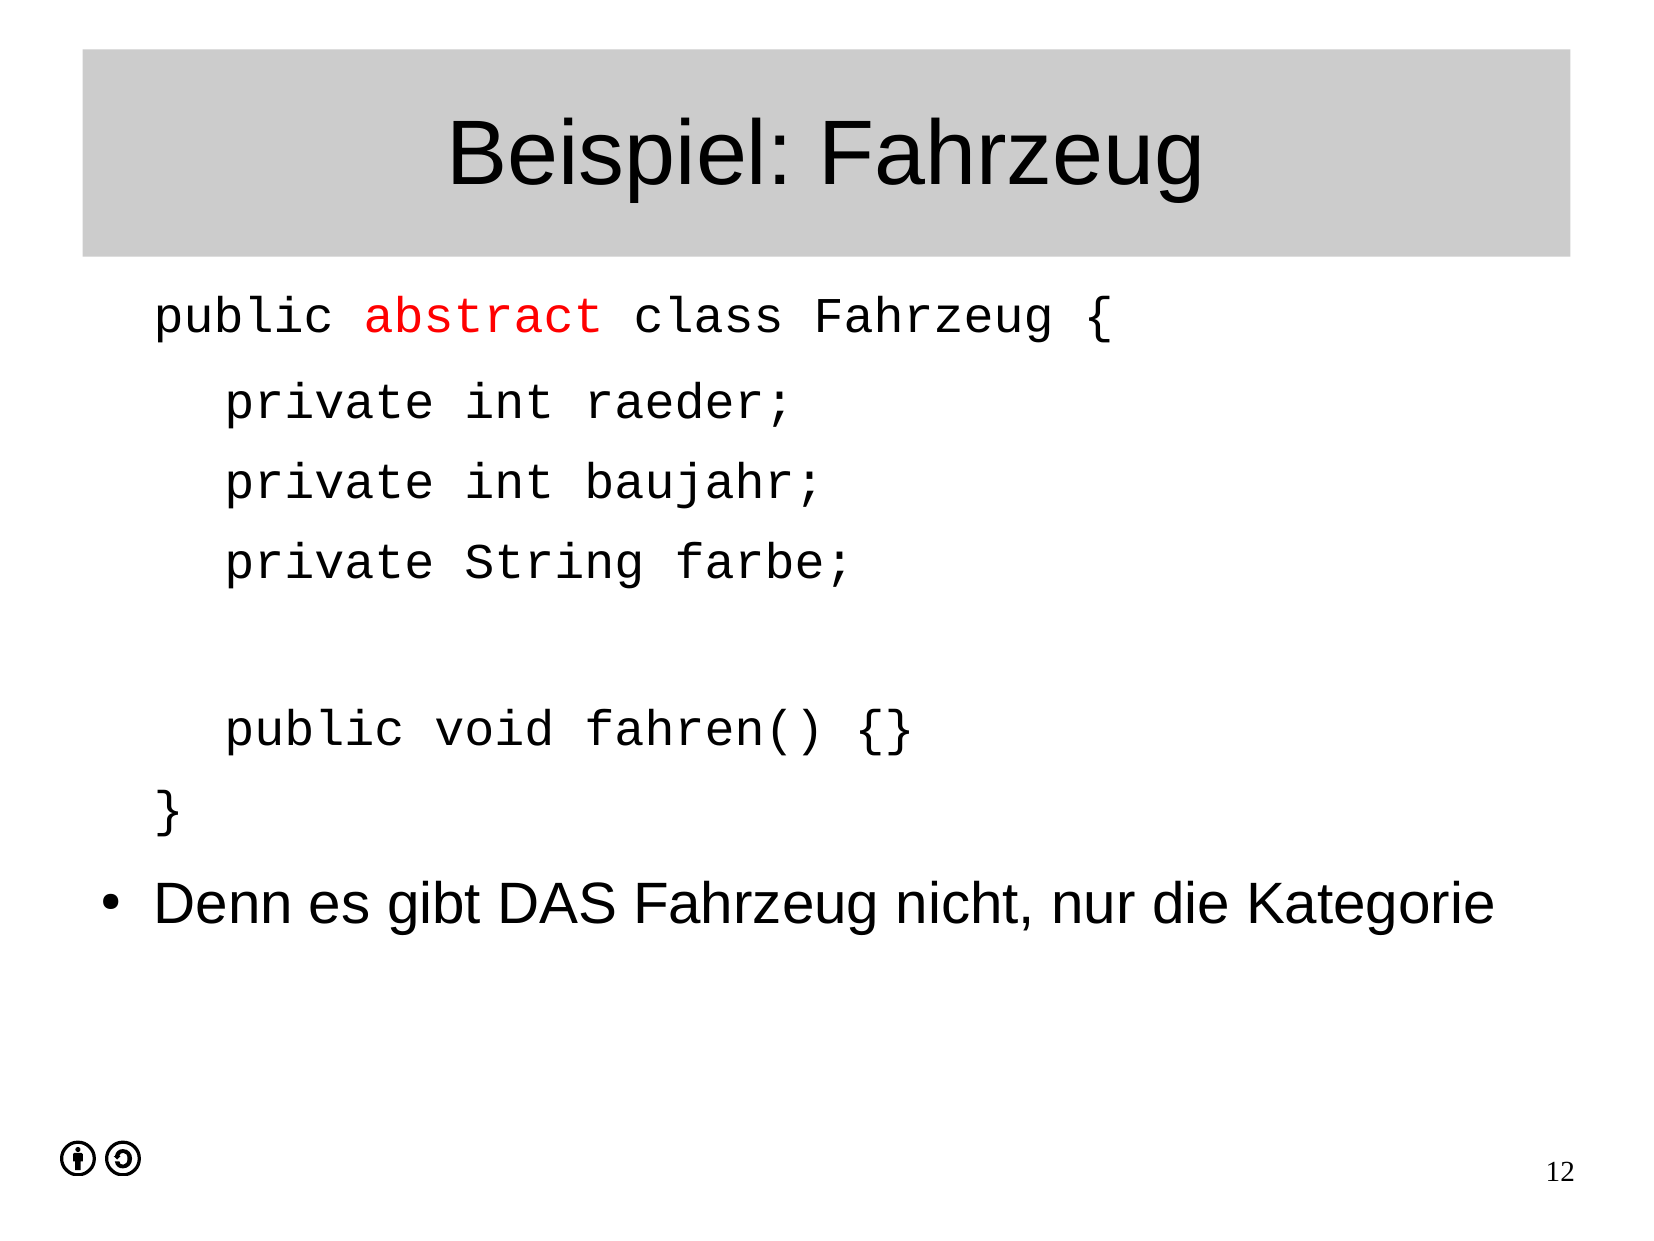

# Beispiel: Fahrzeug
public abstract class Fahrzeug {
private int raeder;
private int baujahr;
private String farbe;
public void fahren() {}
}
Denn es gibt DAS Fahrzeug nicht, nur die Kategorie
12